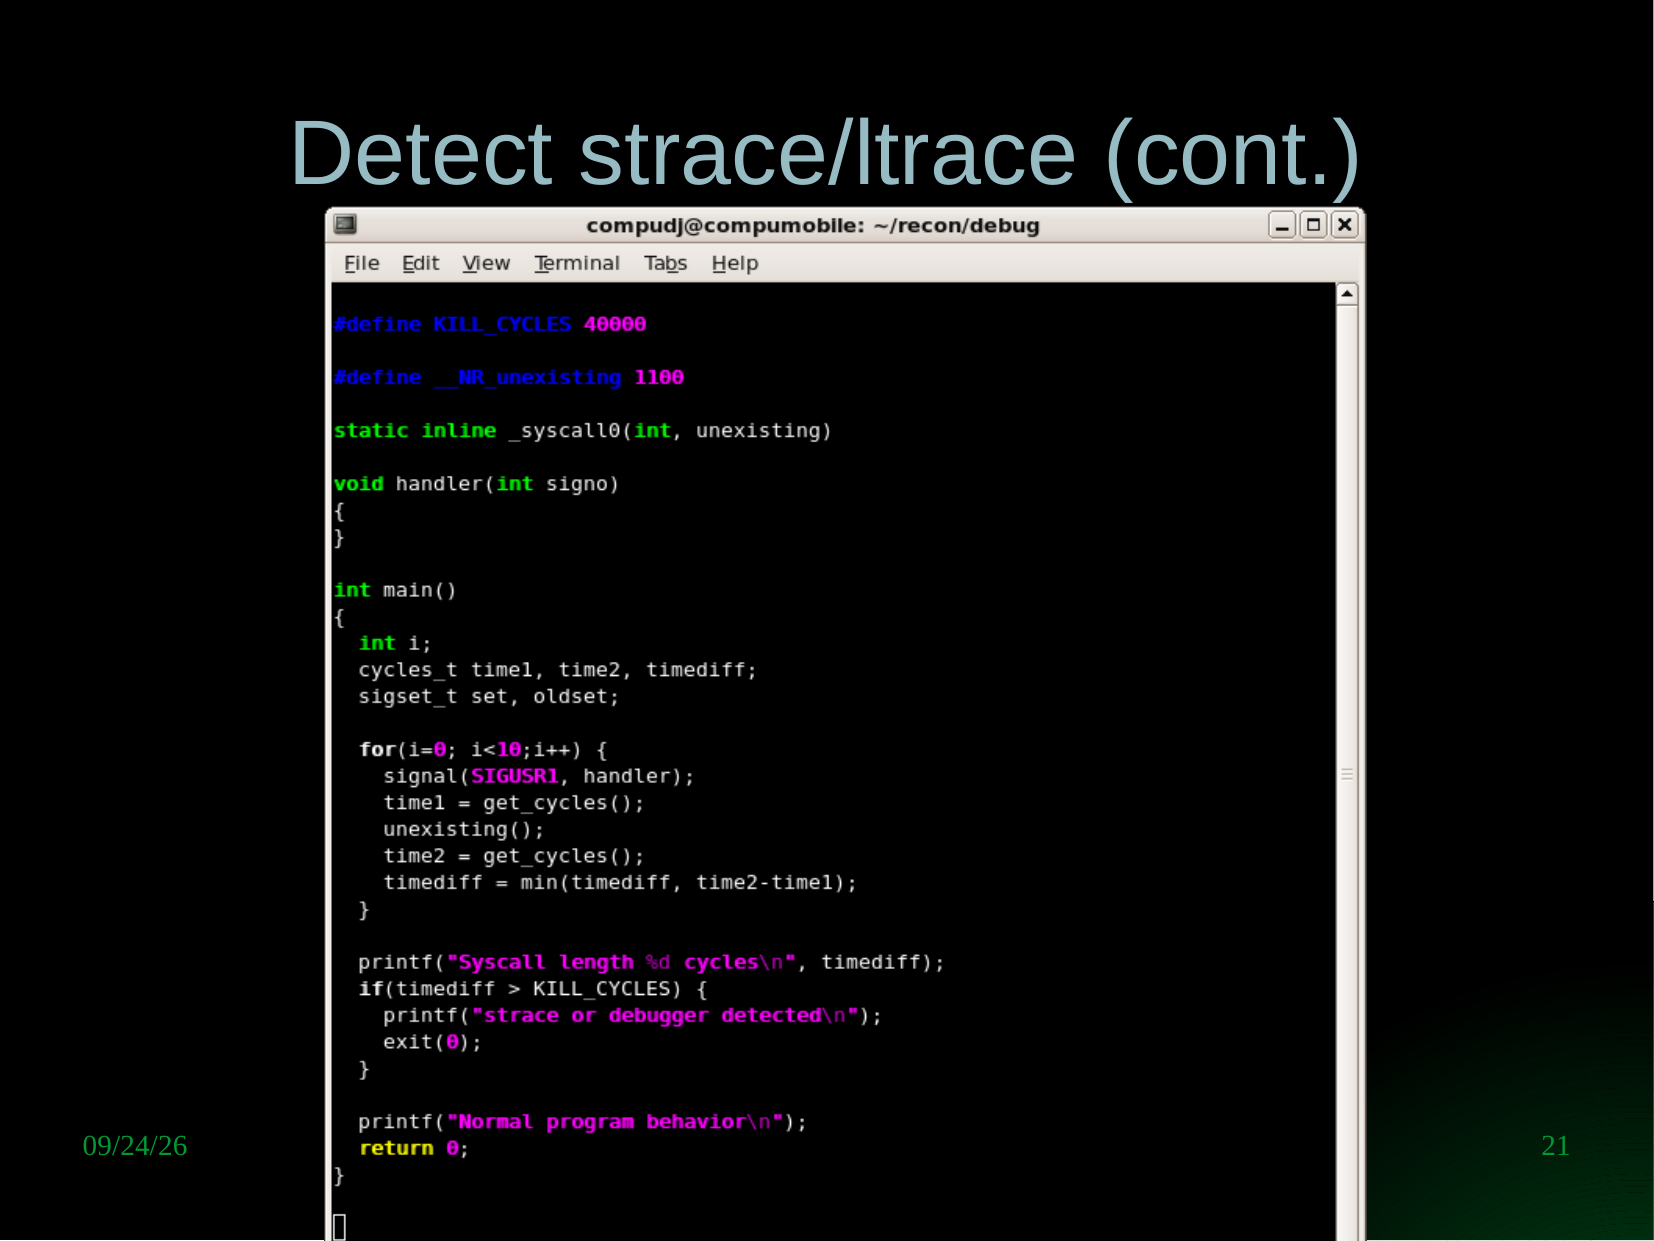

# Detect strace/ltrace (cont.)
Mathieu Desnoyers, Recon 2006
21